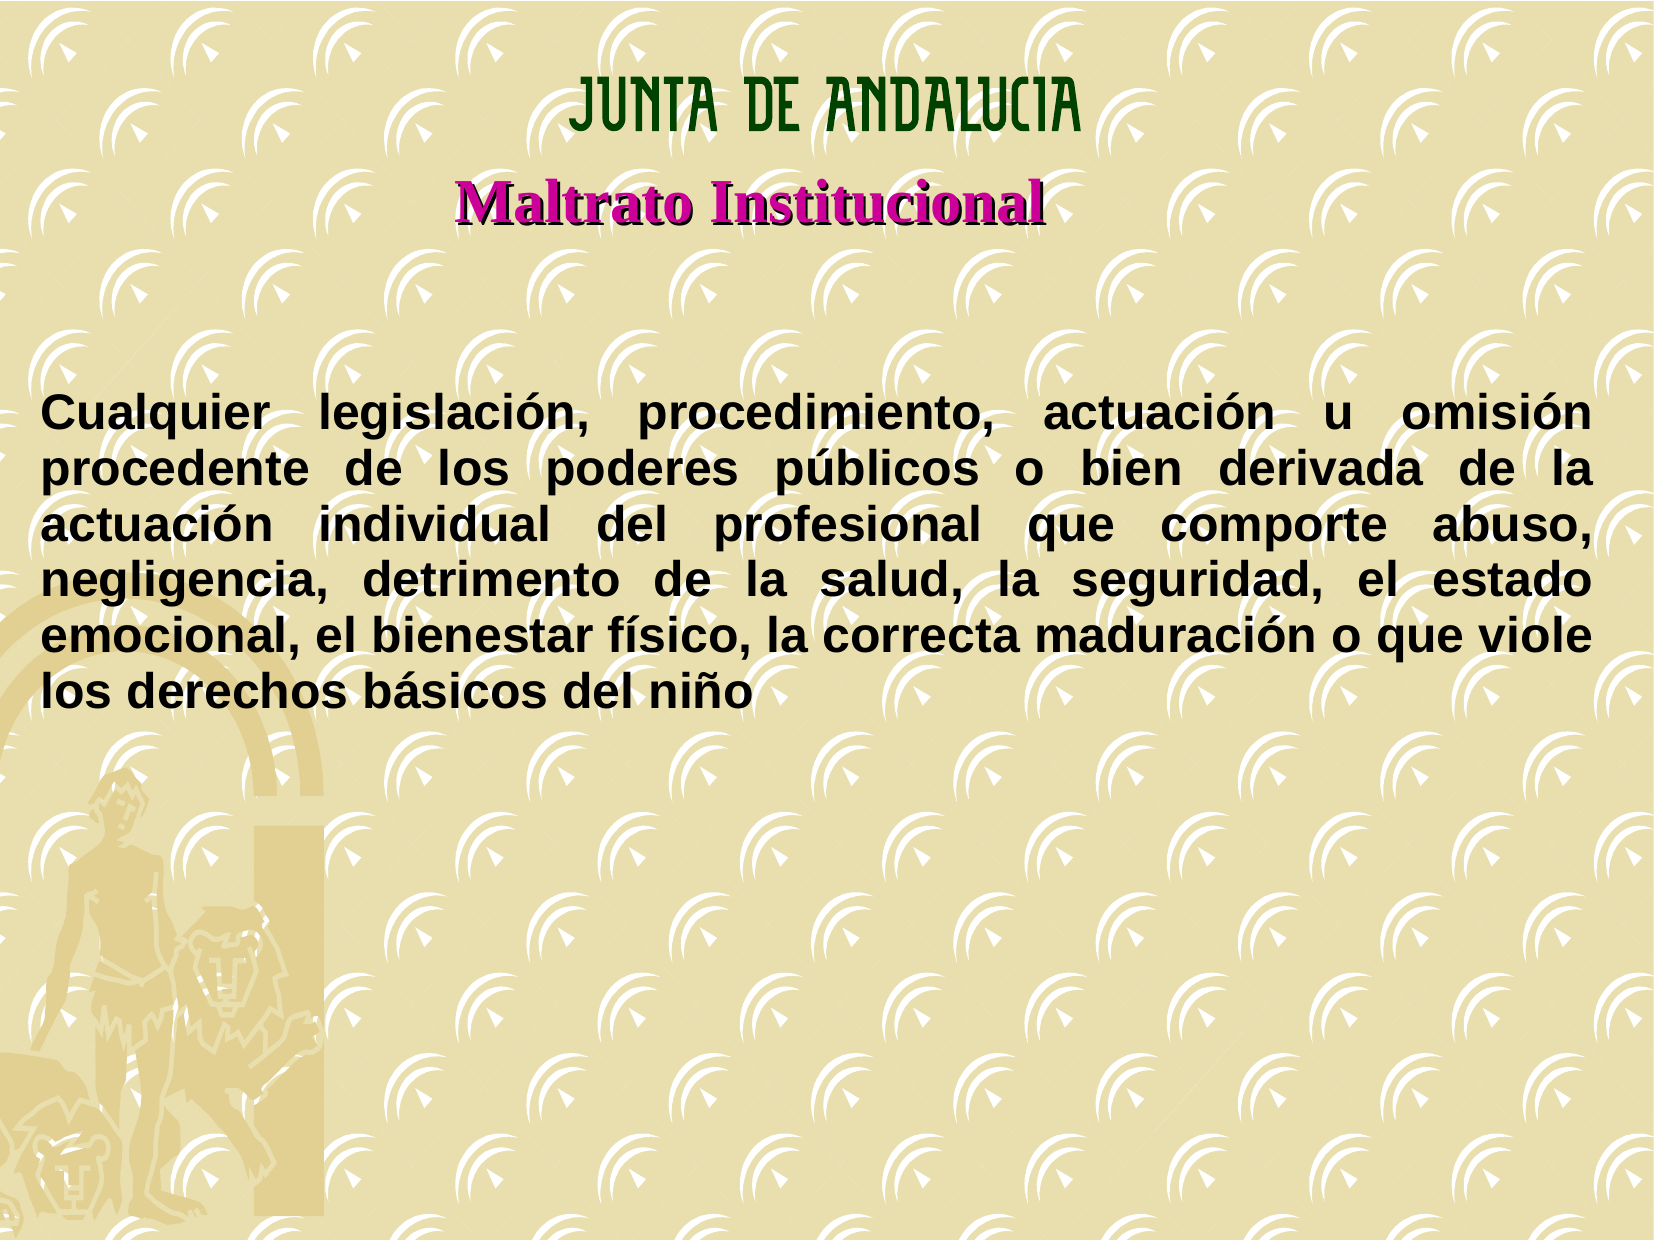

Maltrato Institucional
Cualquier legislación, procedimiento, actuación u omisión procedente de los poderes públicos o bien derivada de la actuación individual del profesional que comporte abuso, negligencia, detrimento de la salud, la seguridad, el estado emocional, el bienestar físico, la correcta maduración o que viole los derechos básicos del niño
#